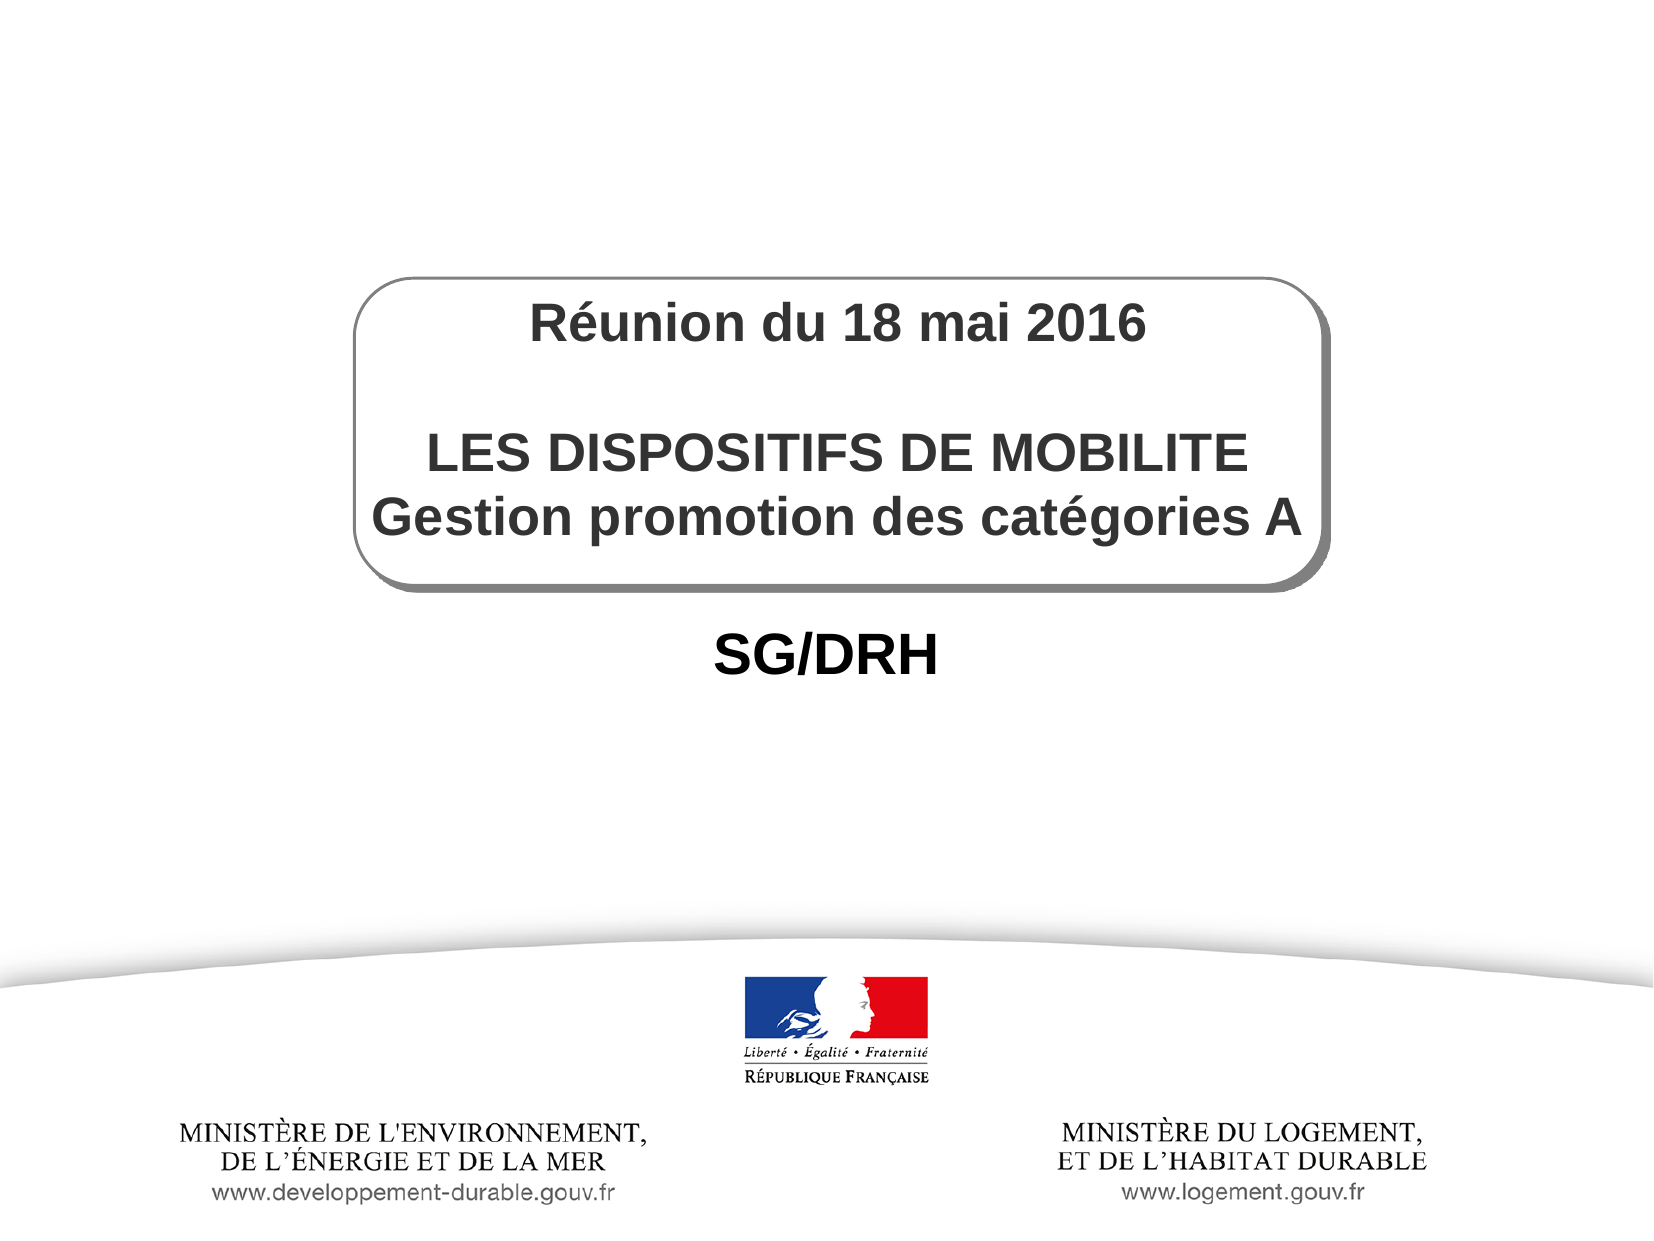

Réunion du 18 mai 2016
LES DISPOSITIFS DE MOBILITE
Gestion promotion des catégories A
# Sous-titre
SG/DRH